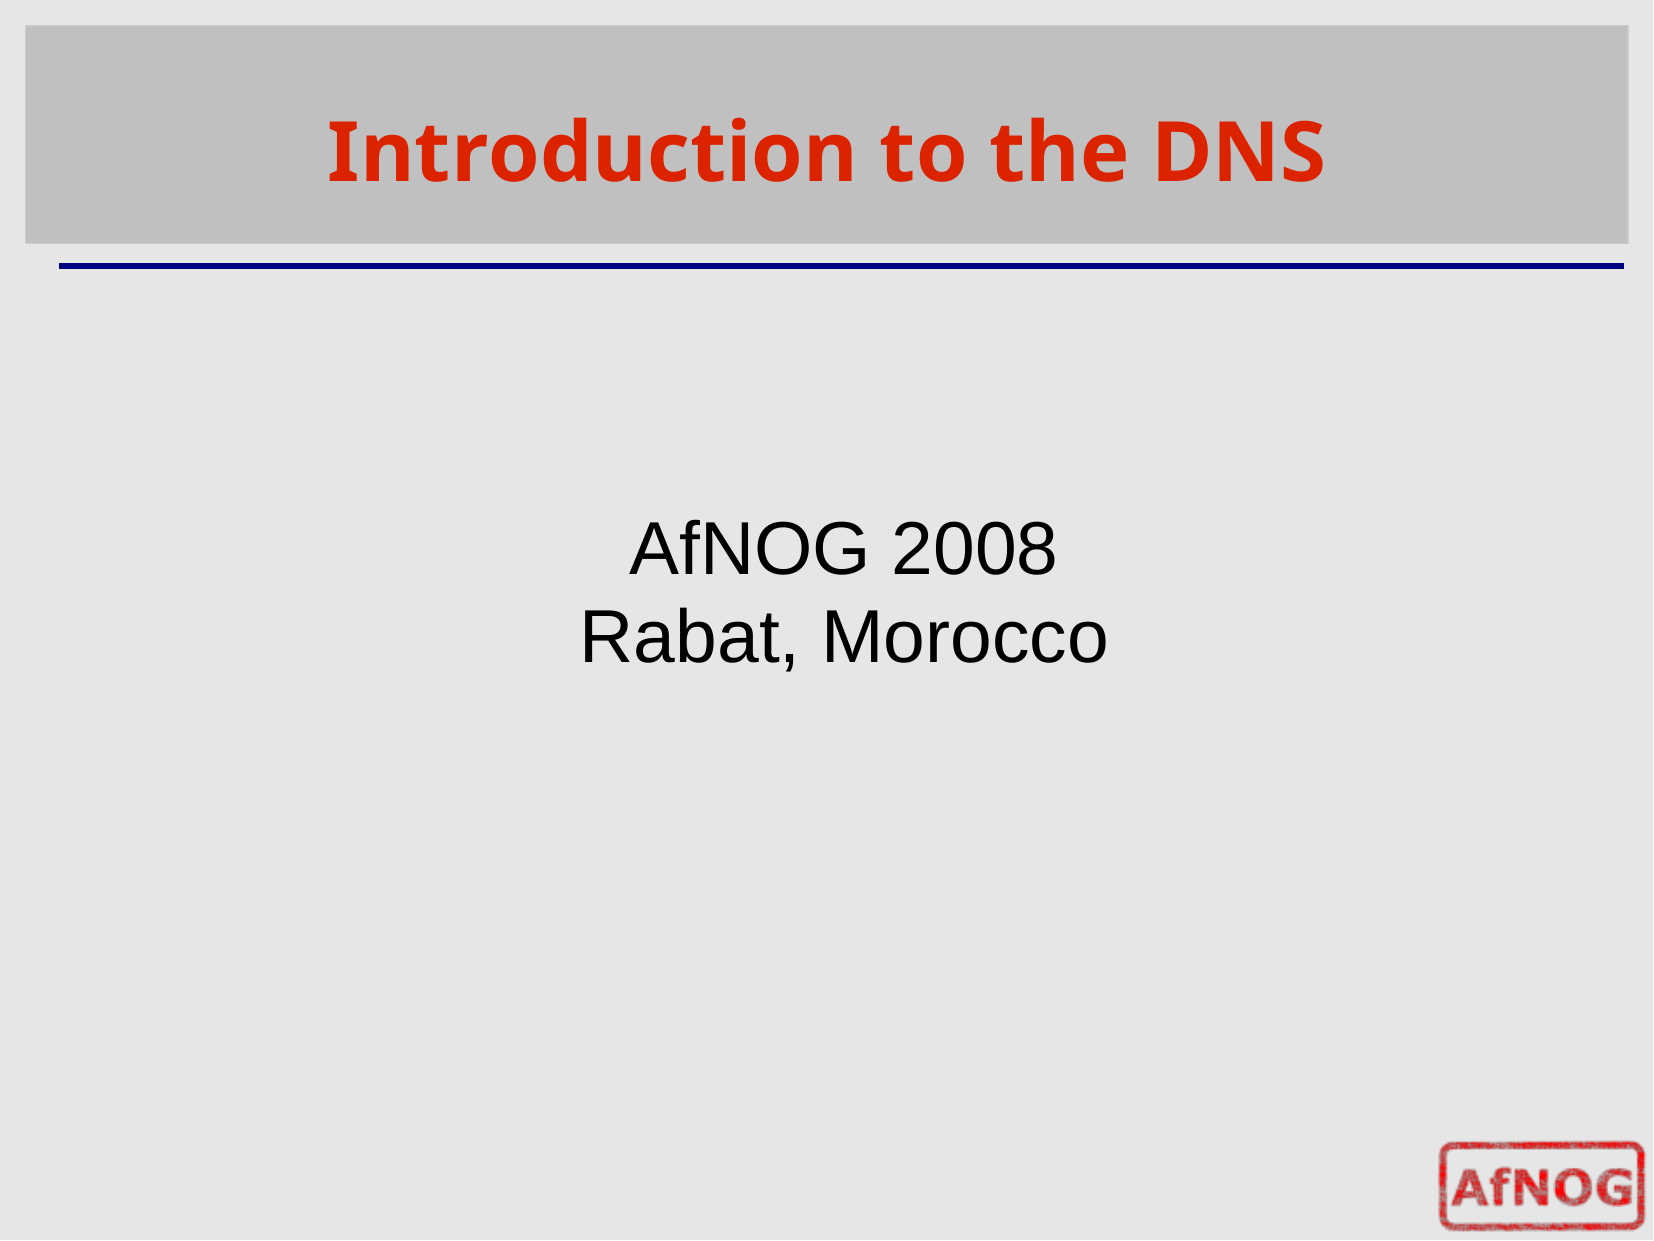

# Introduction to the DNS
AfNOG 2008
Rabat, Morocco